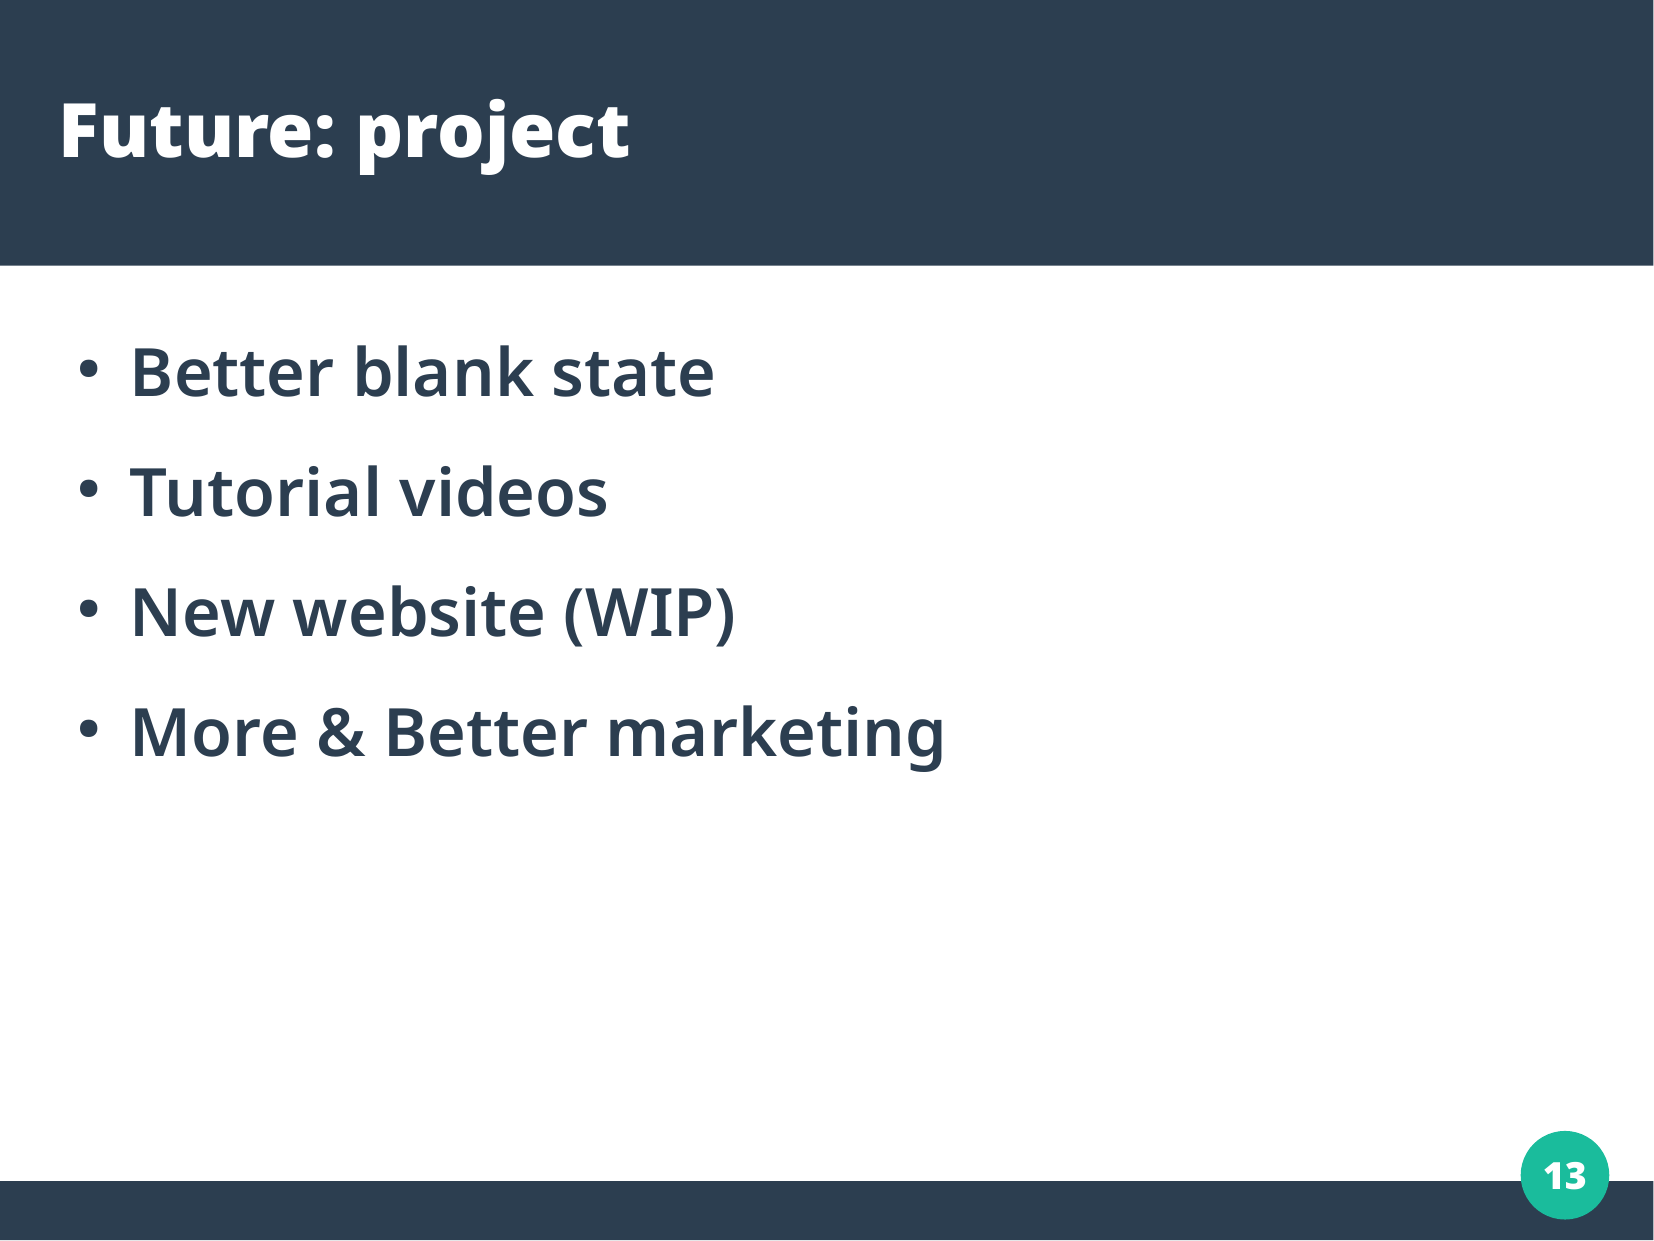

# Future: project
Better blank state
Tutorial videos
New website (WIP)
More & Better marketing
13